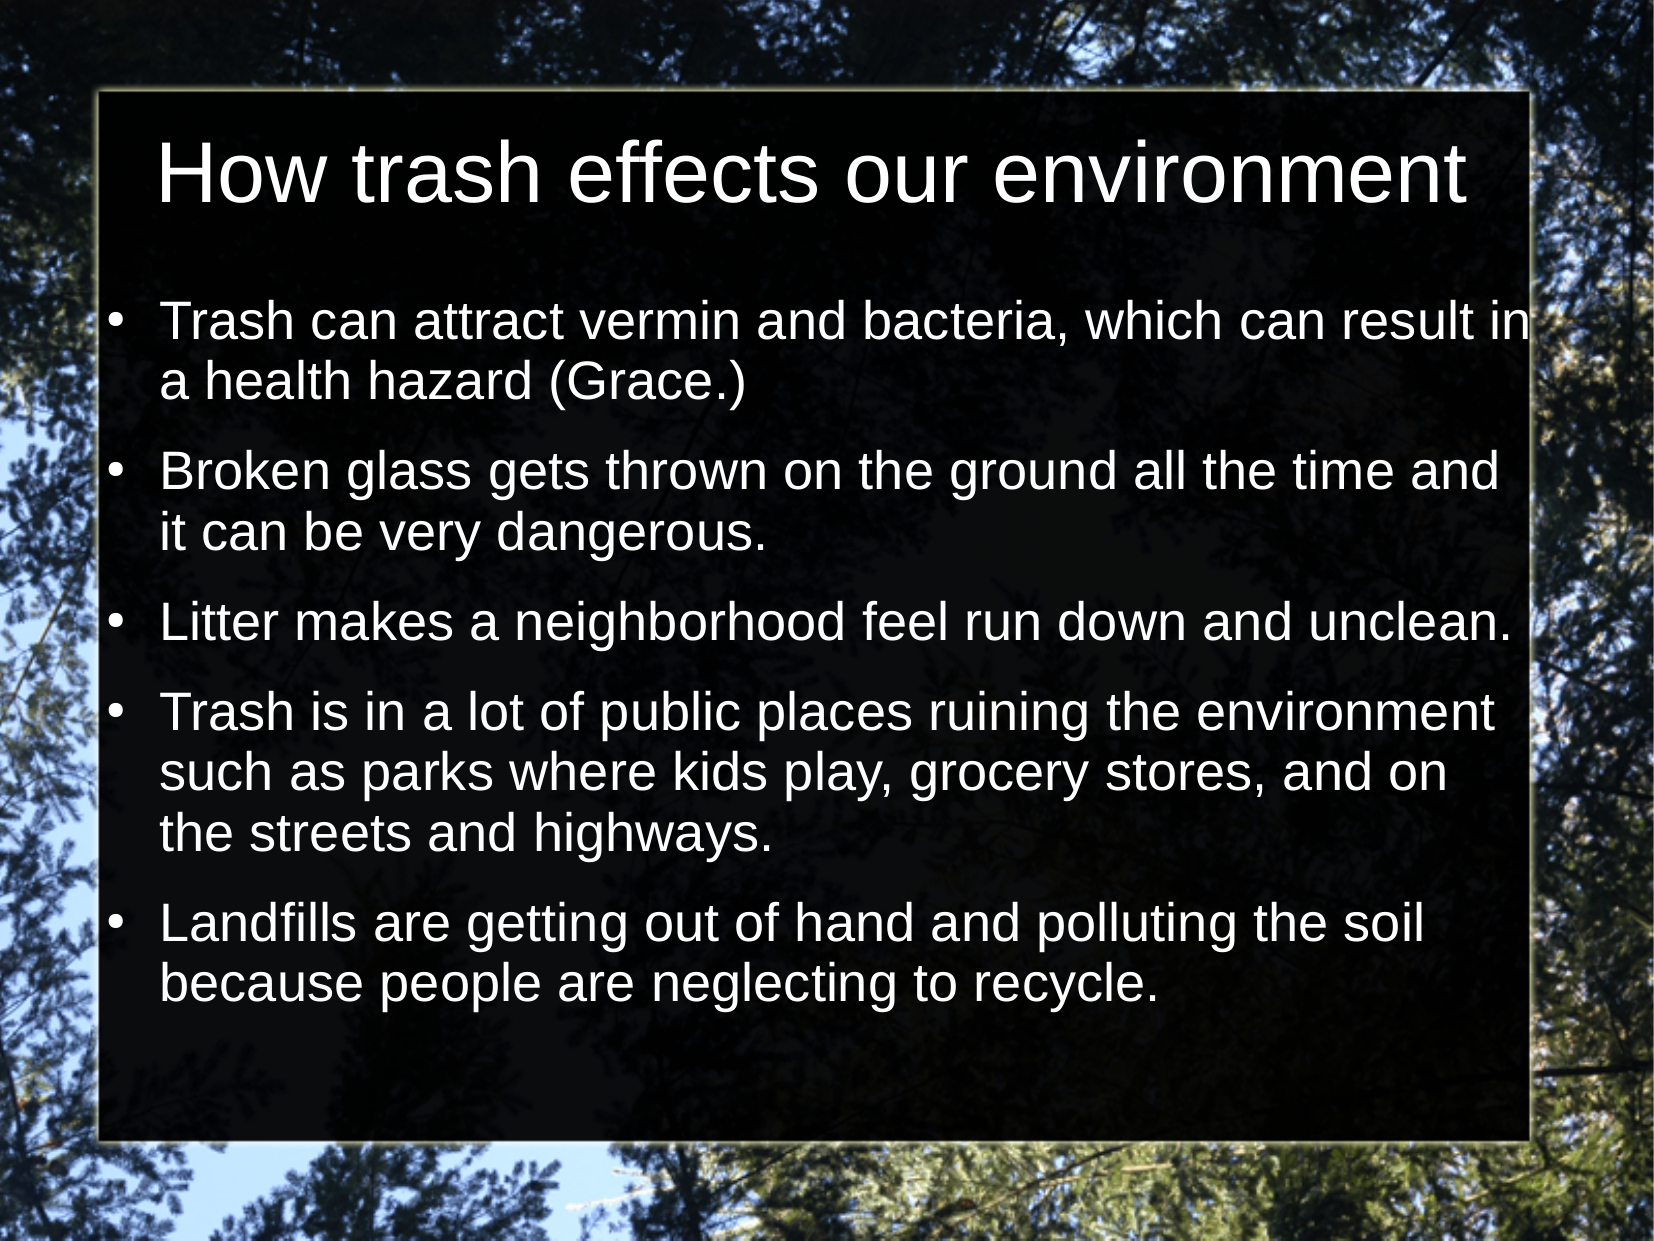

# How trash effects our environment
Trash can attract vermin and bacteria, which can result in a health hazard (Grace.)
Broken glass gets thrown on the ground all the time and it can be very dangerous.
Litter makes a neighborhood feel run down and unclean.
Trash is in a lot of public places ruining the environment such as parks where kids play, grocery stores, and on the streets and highways.
Landfills are getting out of hand and polluting the soil because people are neglecting to recycle.